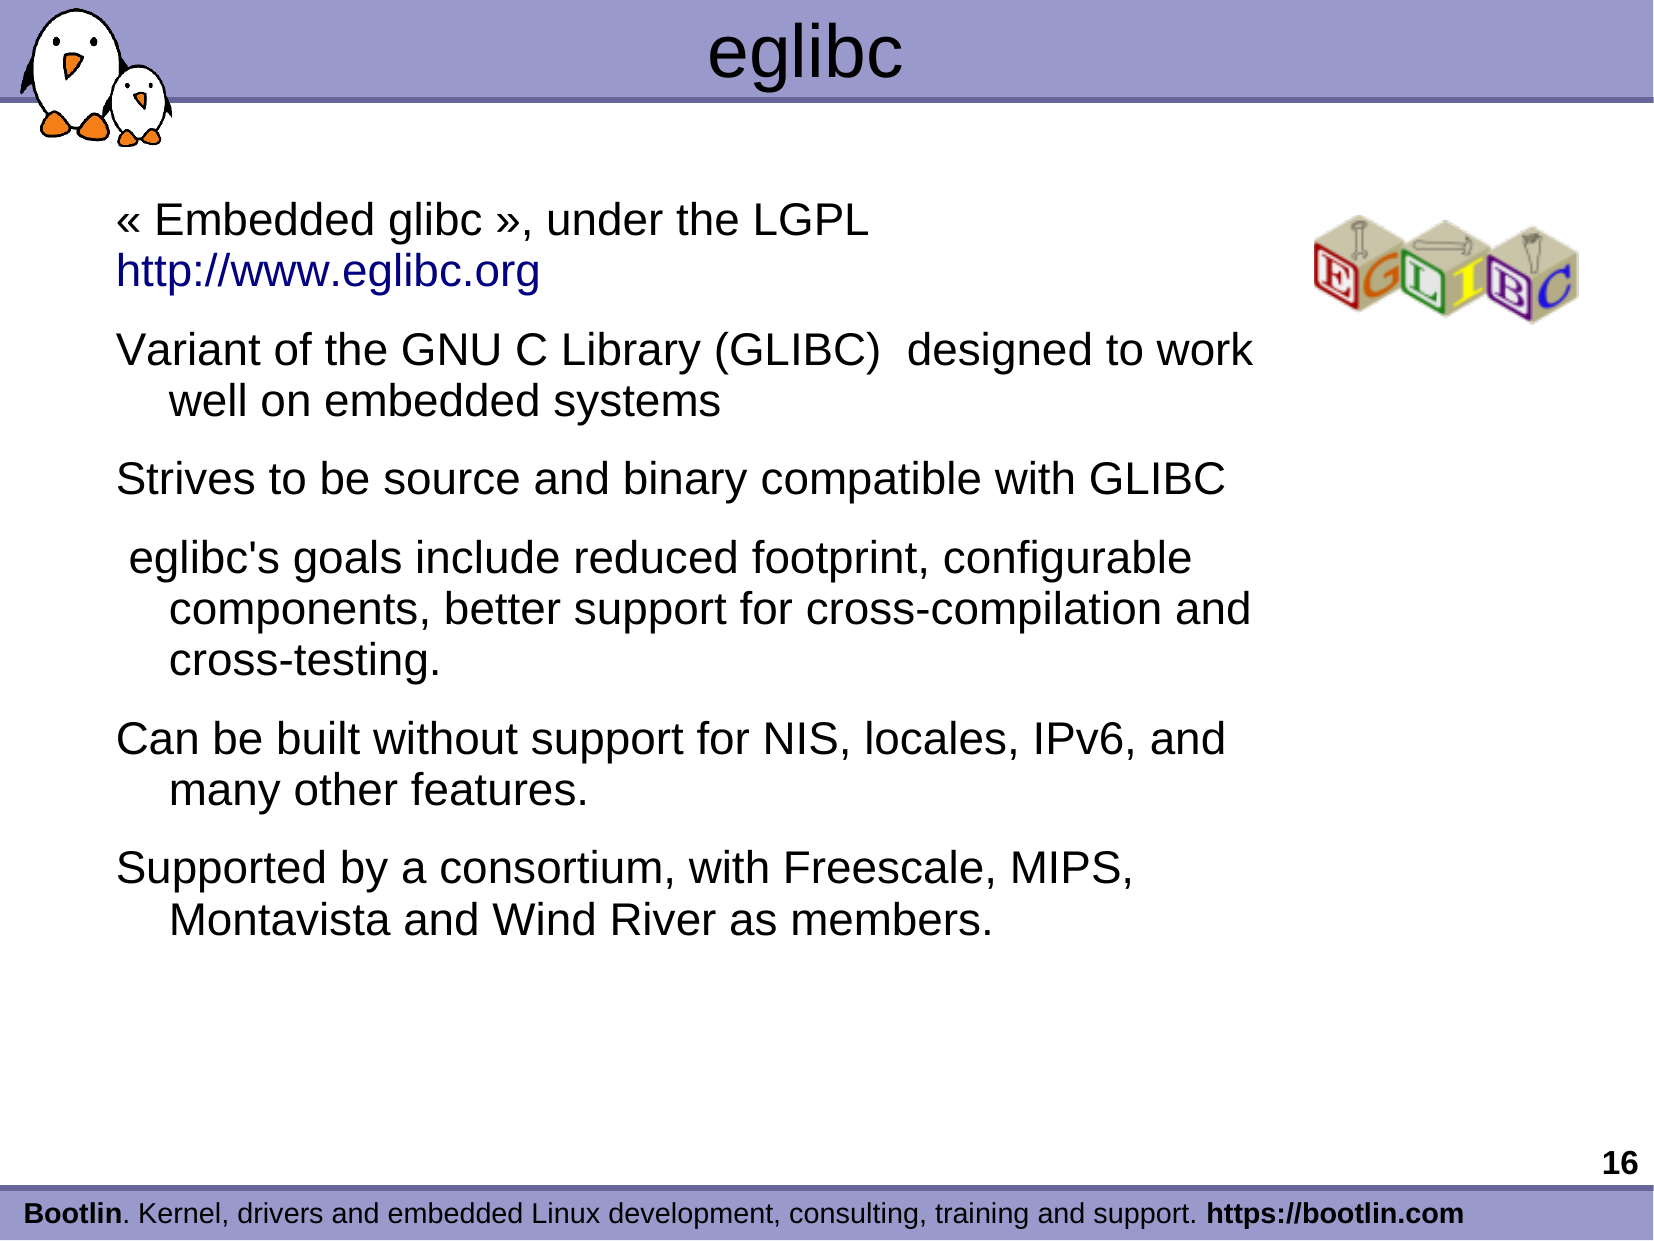

# eglibc
« Embedded glibc », under the LGPL
http://www.eglibc.org
Variant of the GNU C Library (GLIBC) designed to work well on embedded systems
Strives to be source and binary compatible with GLIBC
 eglibc's goals include reduced footprint, configurable components, better support for cross-compilation and cross-testing.
Can be built without support for NIS, locales, IPv6, and many other features.
Supported by a consortium, with Freescale, MIPS, Montavista and Wind River as members.